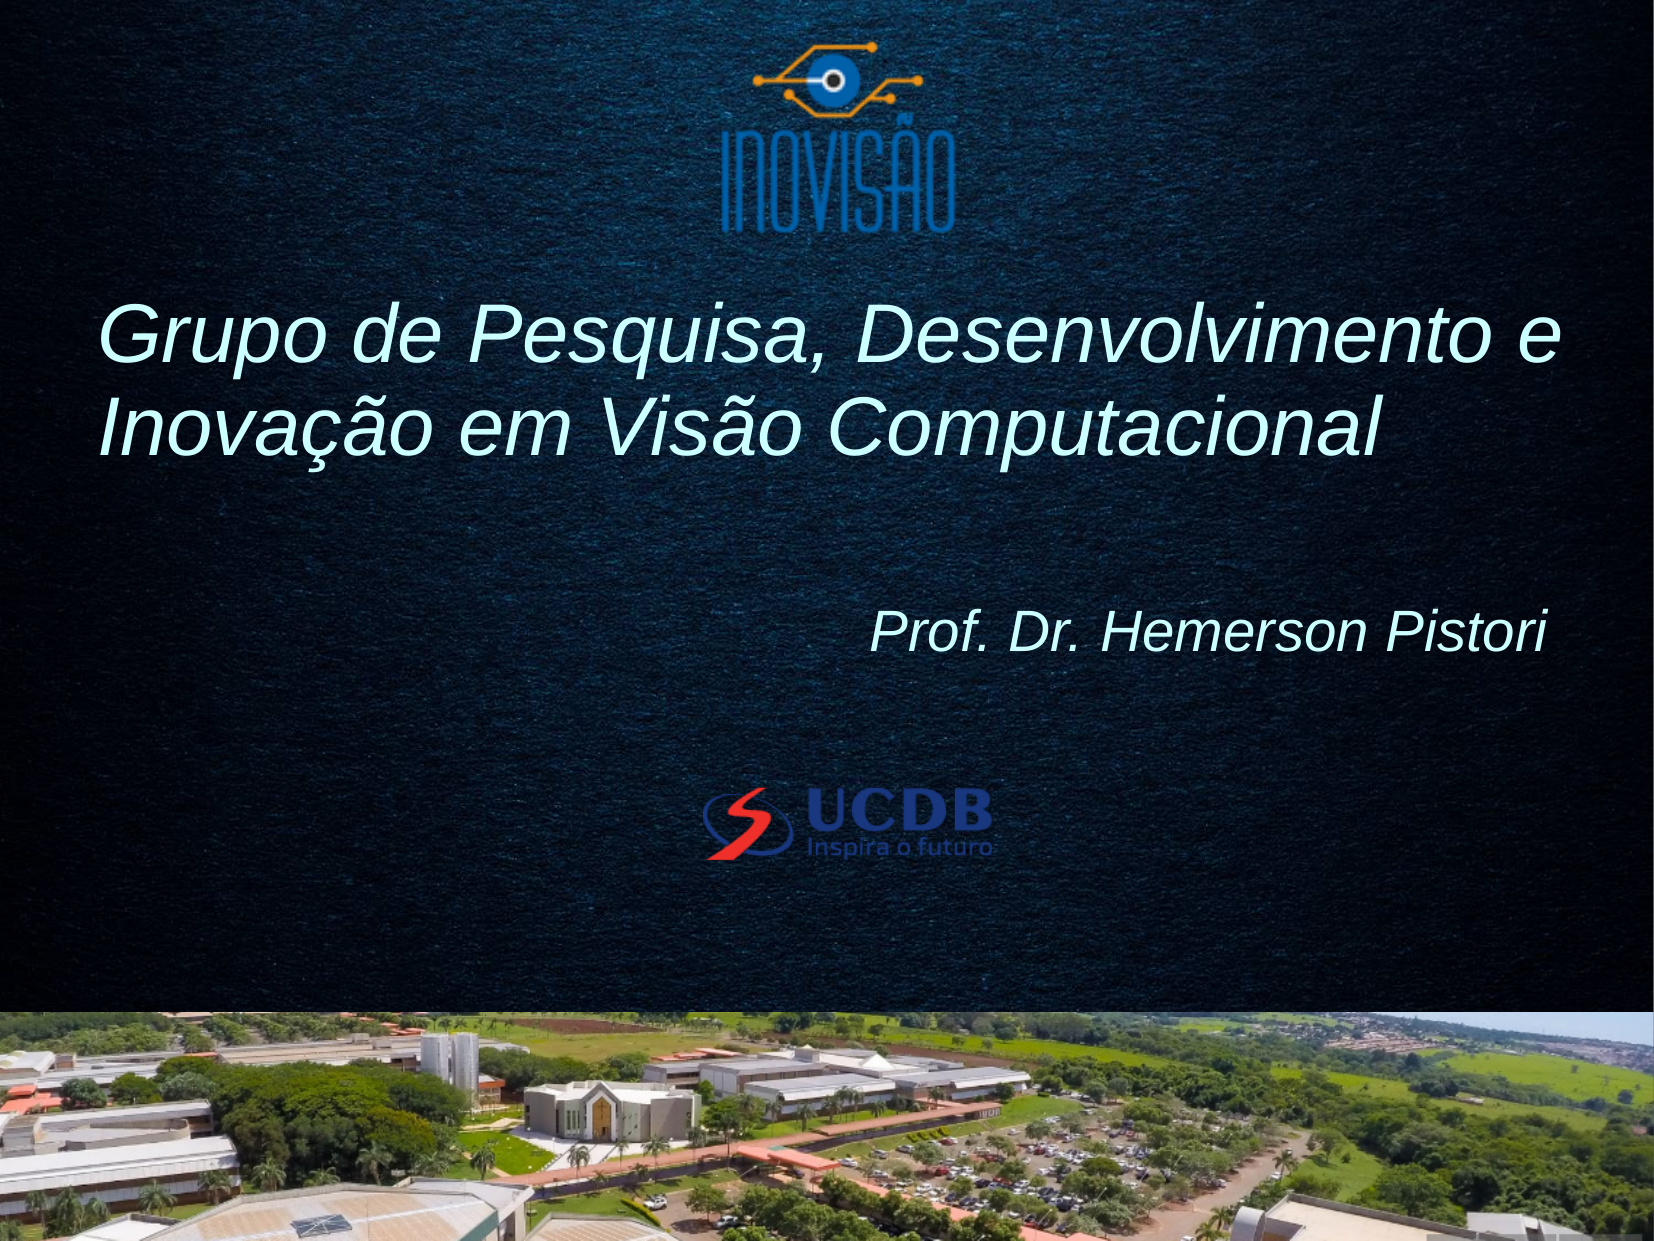

Grupo de Pesquisa, Desenvolvimento e
Inovação em Visão Computacional
Prof. Dr. Hemerson Pistori